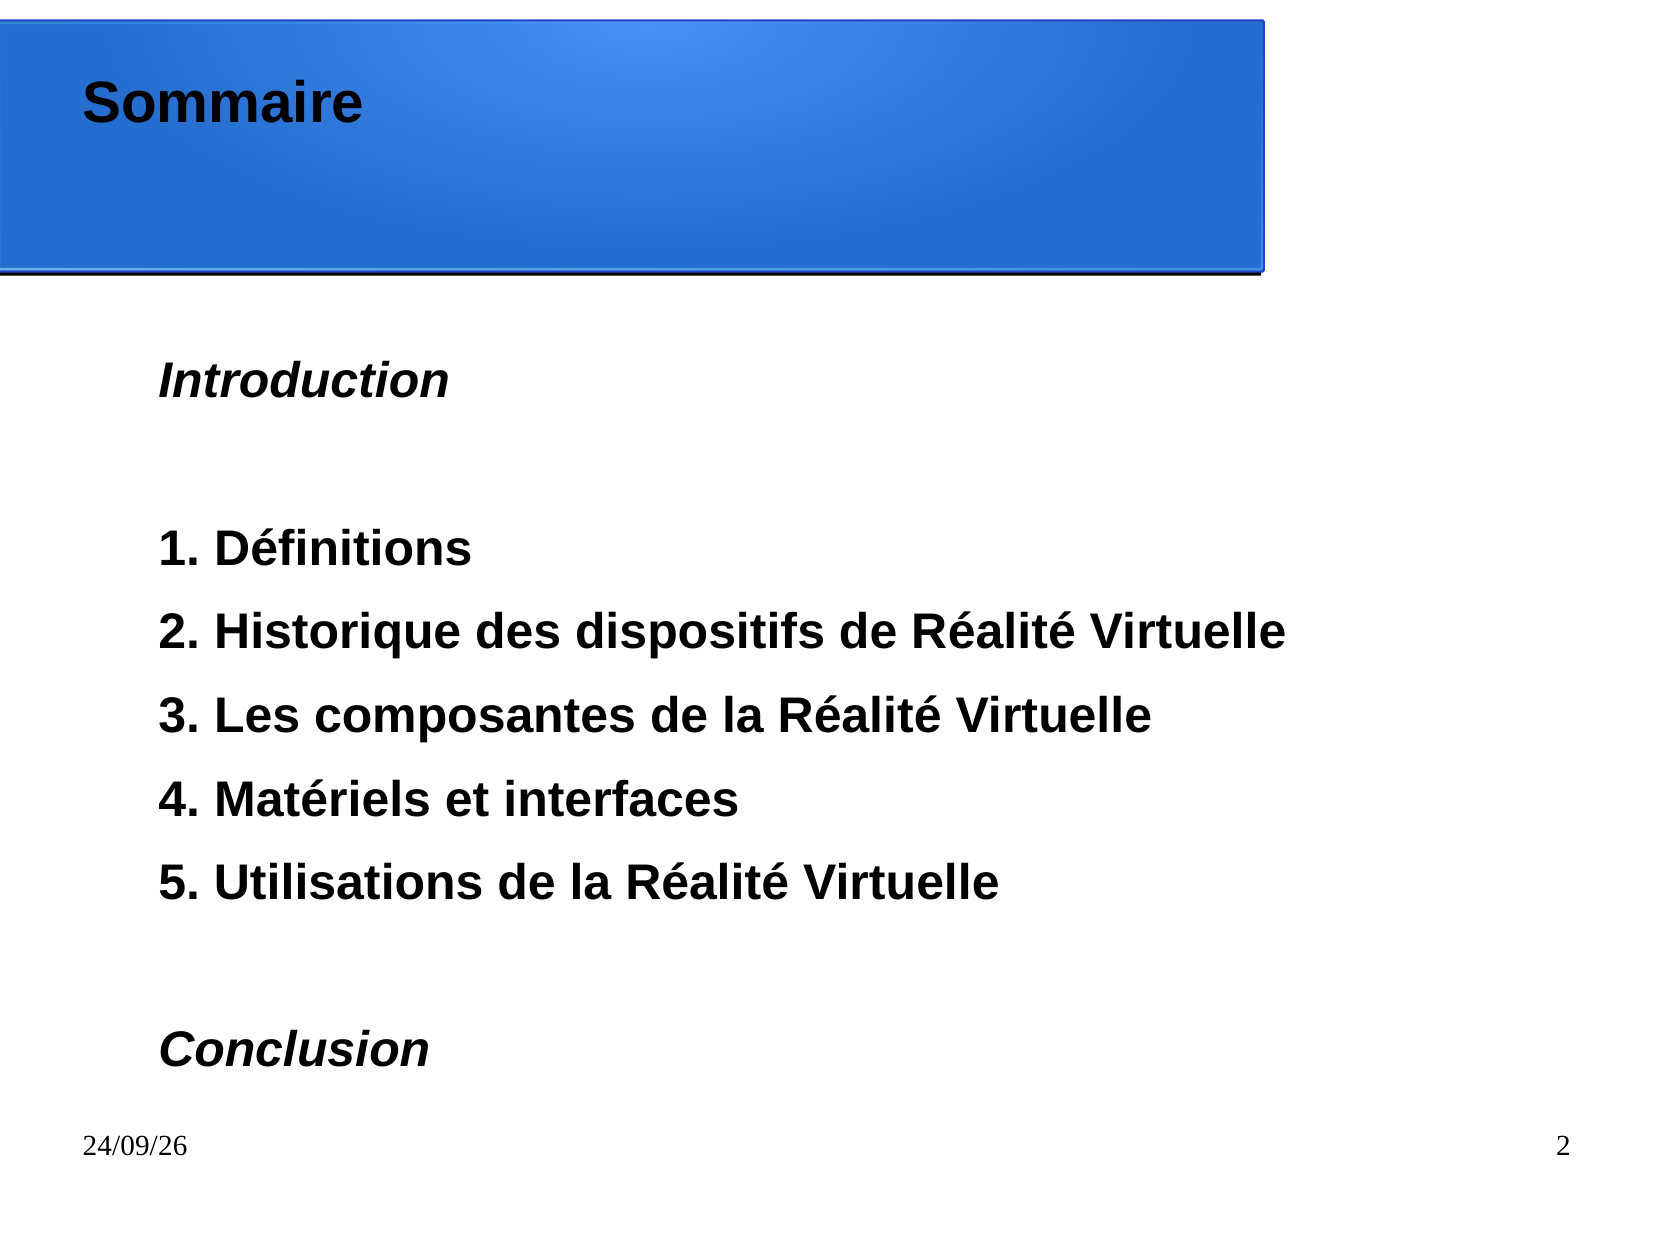

# Sommaire
Introduction
1. Définitions
2. Historique des dispositifs de Réalité Virtuelle
3. Les composantes de la Réalité Virtuelle
4. Matériels et interfaces
5. Utilisations de la Réalité Virtuelle
Conclusion
2